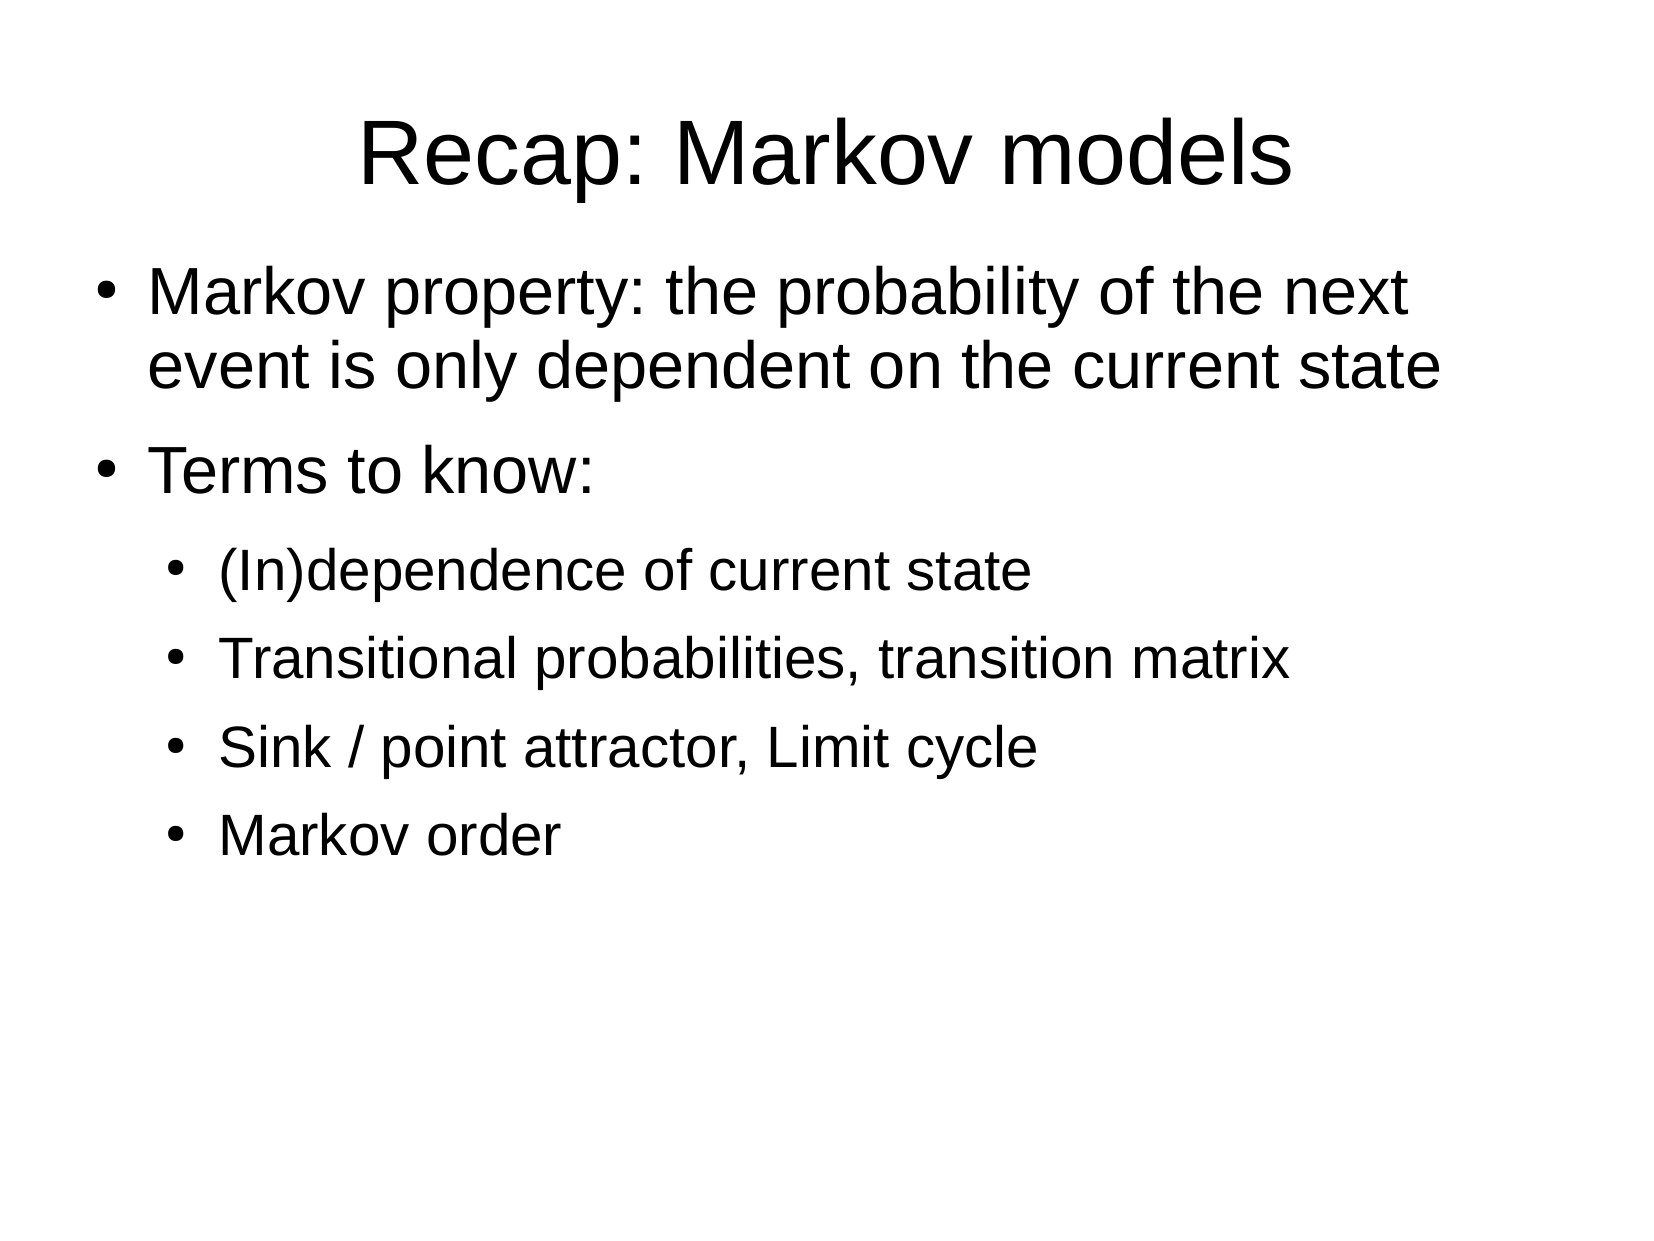

# Recap: Markov models
Markov property: the probability of the next event is only dependent on the current state
Terms to know:
(In)dependence of current state
Transitional probabilities, transition matrix
Sink / point attractor, Limit cycle
Markov order